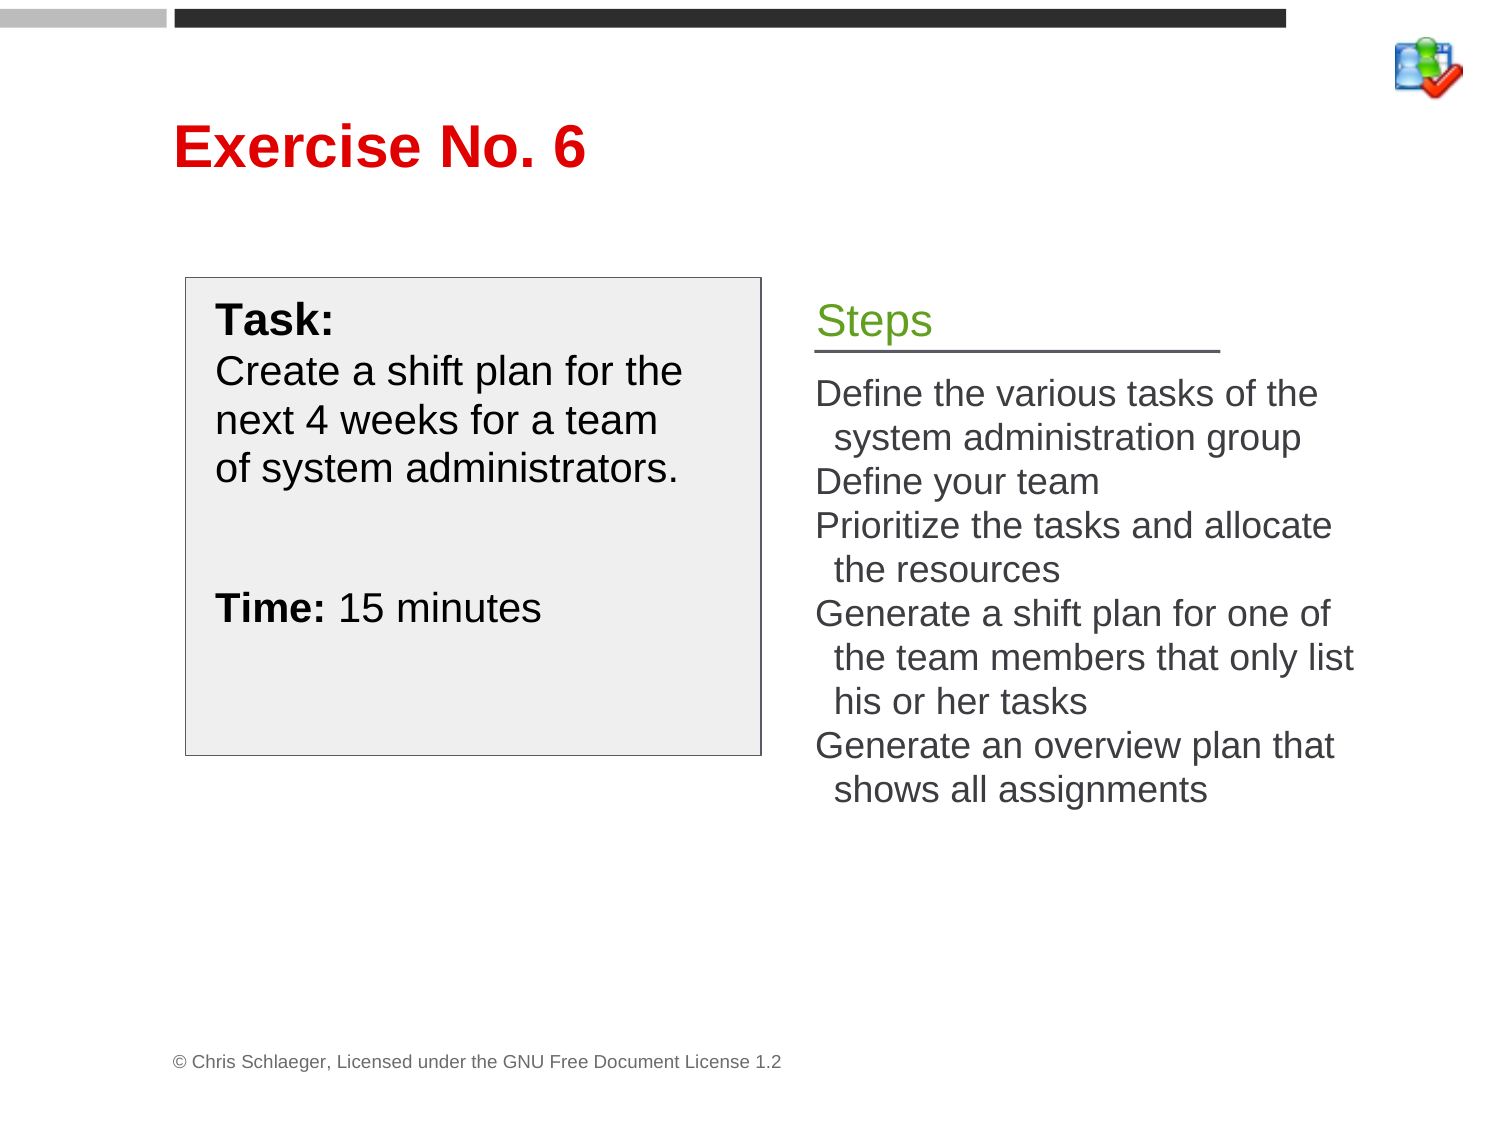

# Exercise No. 6
Task:
Create a shift plan for the next 4 weeks for a team of system administrators.
Time: 15 minutes
Steps
Define the various tasks of the system administration group
Define your team
Prioritize the tasks and allocate the resources
Generate a shift plan for one of the team members that only list his or her tasks
Generate an overview plan that shows all assignments